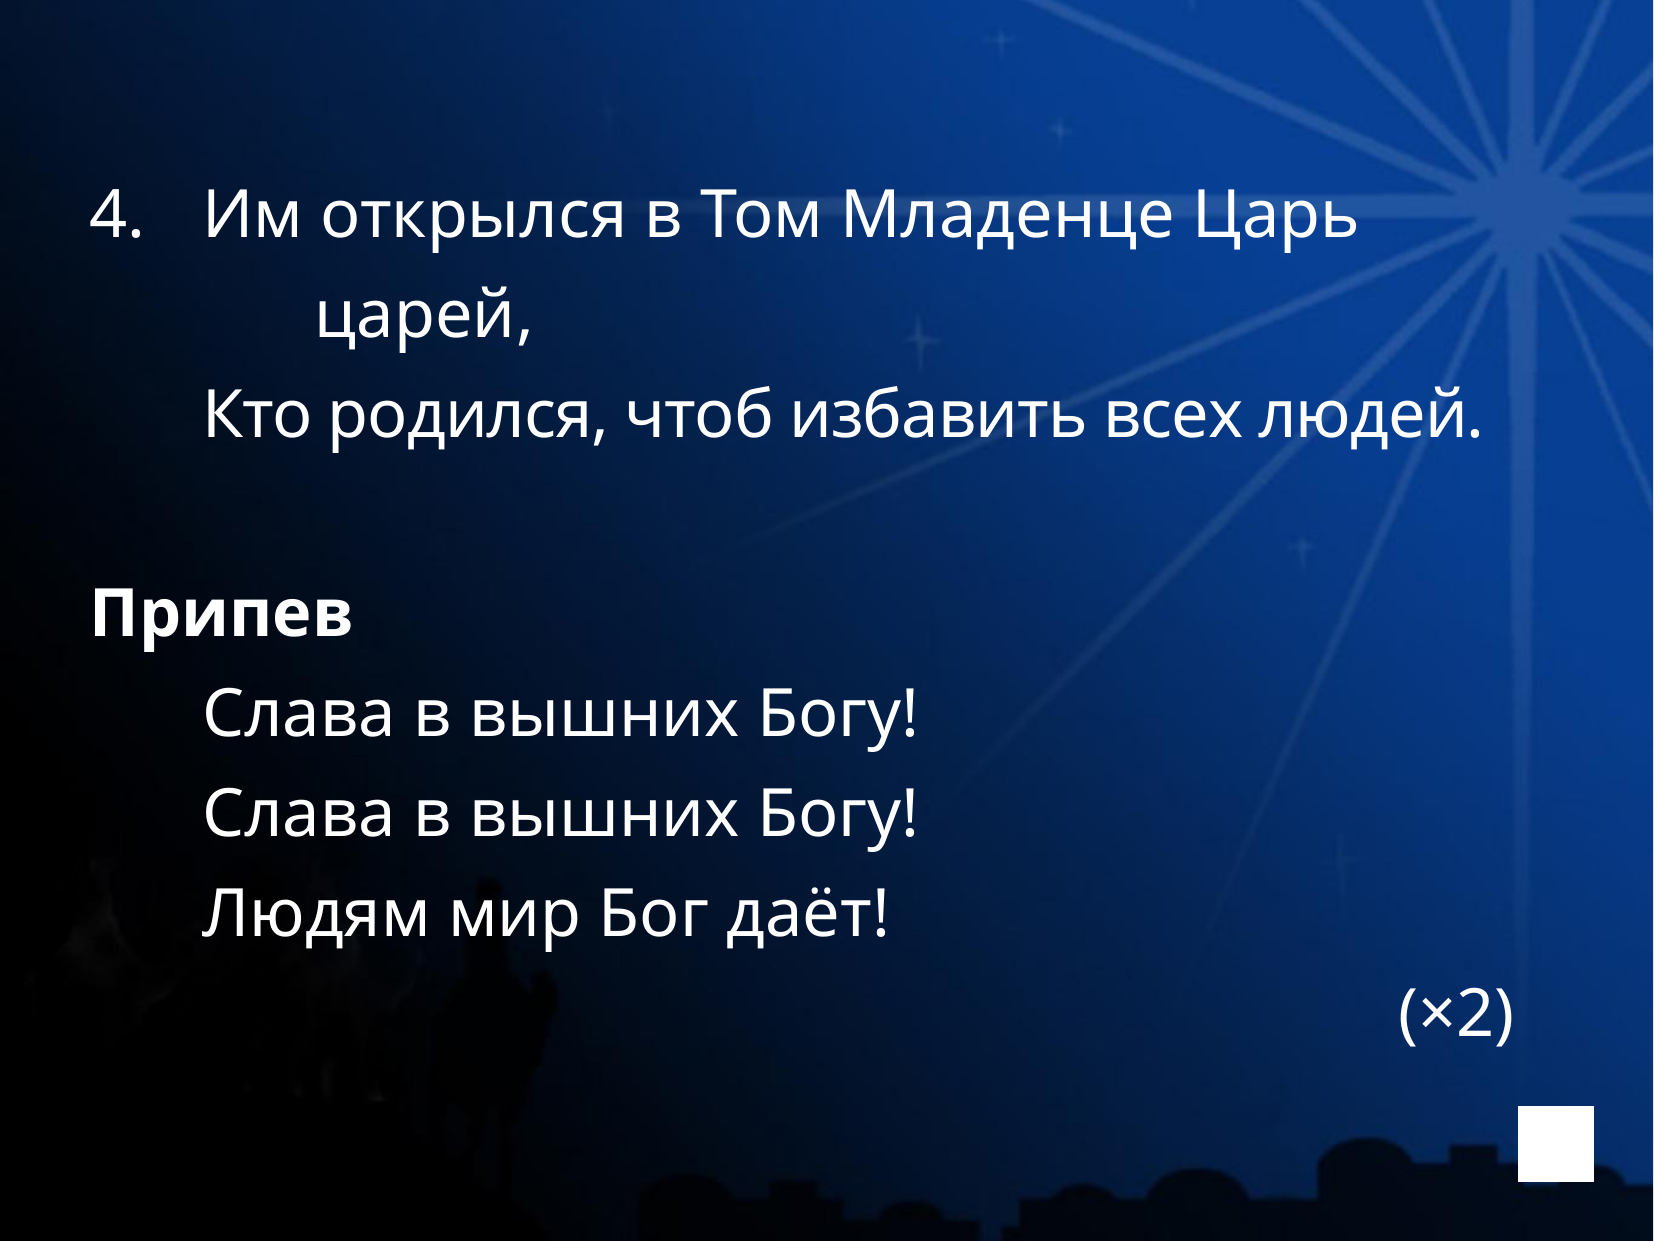

4.	Им открылся в Том Младенце Царь
		царей,
	Кто родился, чтоб избавить всех людей.
Припев
	Слава в вышних Богу!
	Слава в вышних Богу!
	Людям мир Бог даёт!
			(×2)